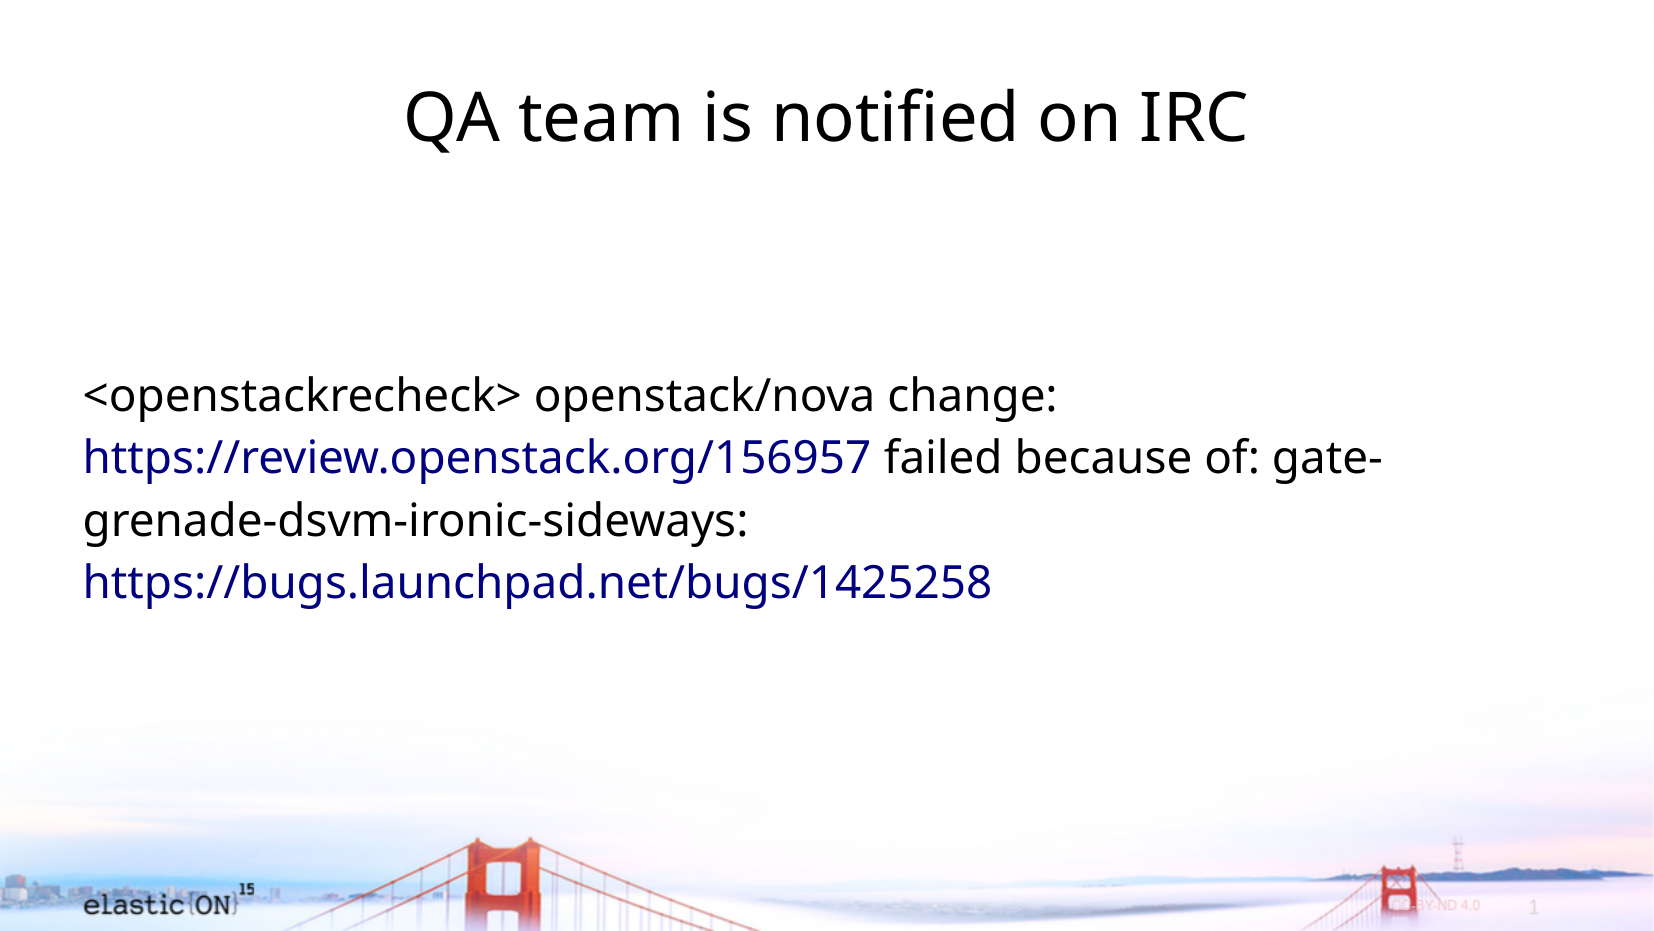

# QA team is notified on IRC
<openstackrecheck> openstack/nova change: https://review.openstack.org/156957 failed because of: gate-grenade-dsvm-ironic-sideways: https://bugs.launchpad.net/bugs/1425258